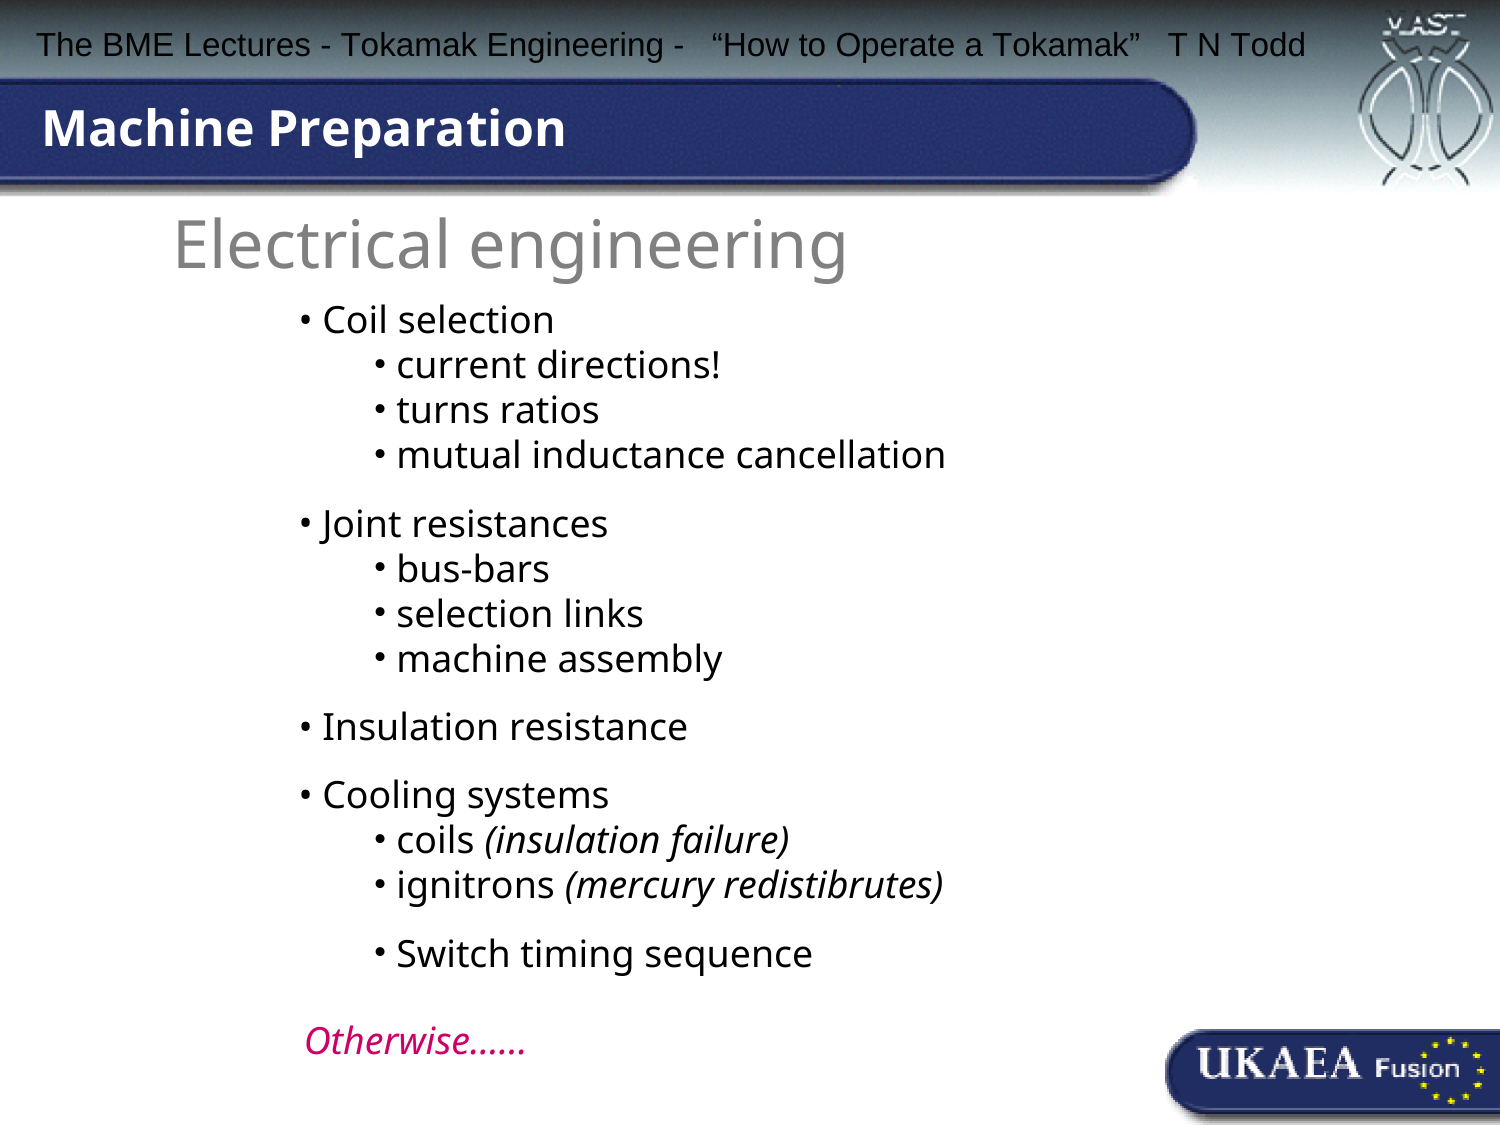

Machine Preparation
The BME Lectures - Tokamak Engineering - “How to Operate a Tokamak” T N Todd
Electrical engineering
 Coil selection
 current directions!
 turns ratios
 mutual inductance cancellation
 Joint resistances
 bus-bars
 selection links
 machine assembly
 Insulation resistance
 Cooling systems
 coils (insulation failure)
 ignitrons (mercury redistibrutes)
 Switch timing sequence
Otherwise……